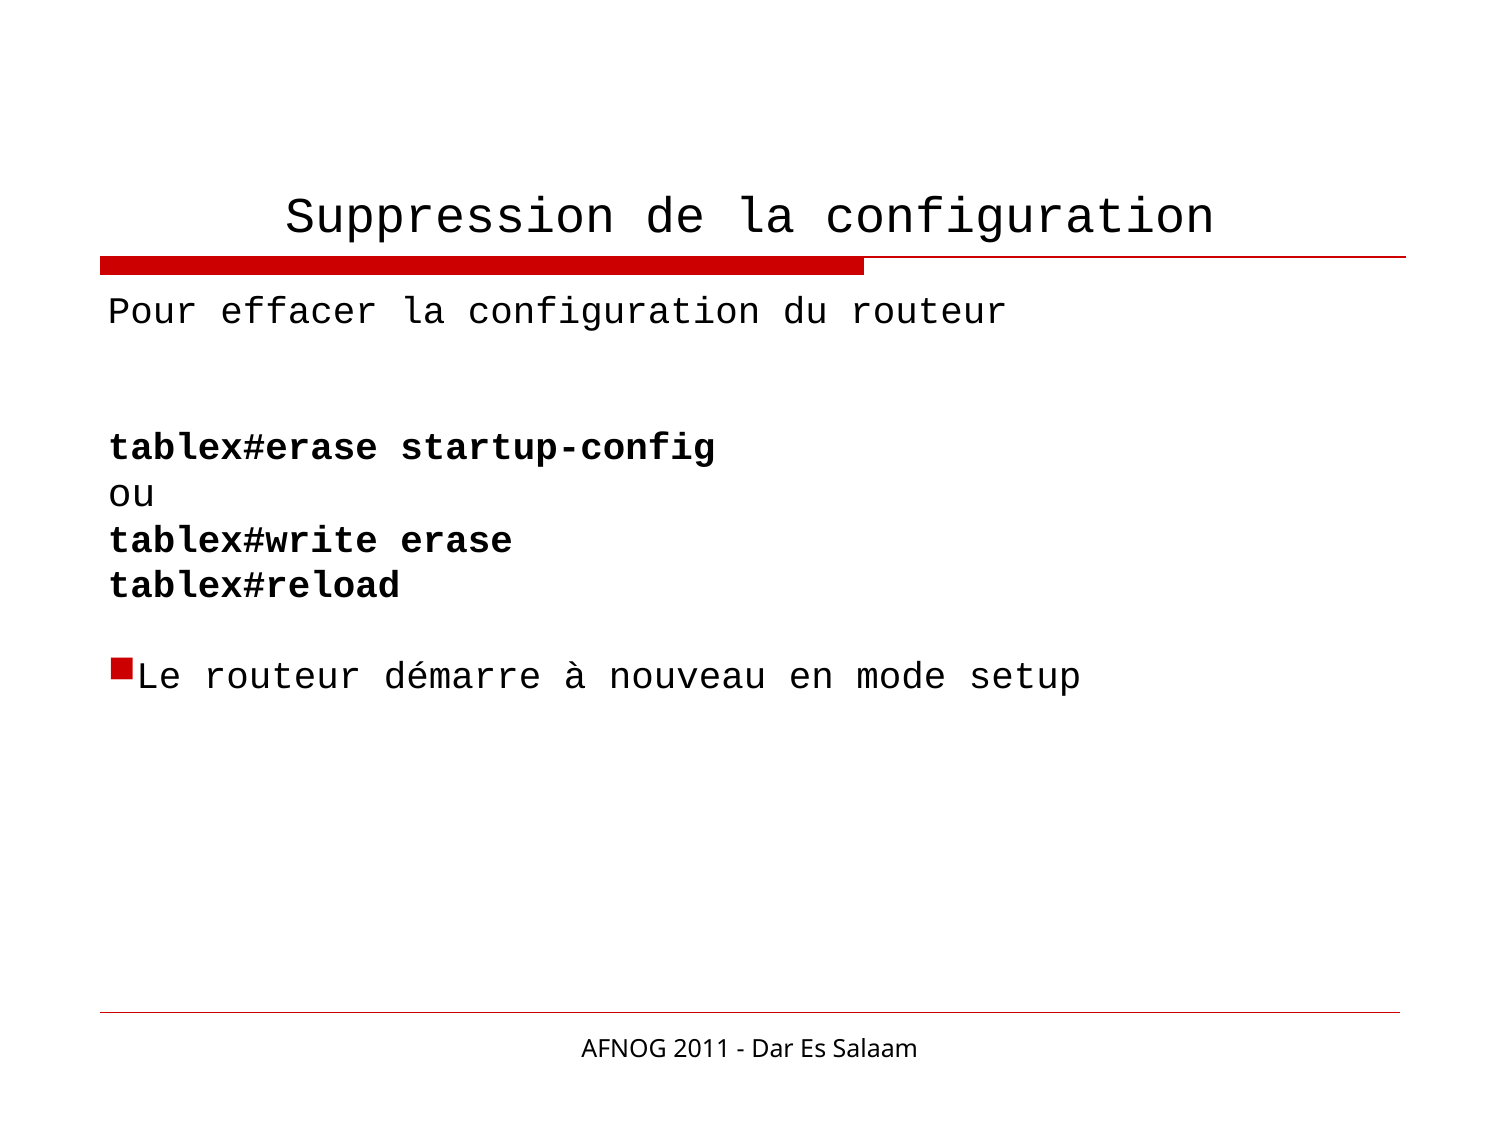

# Suppression de la configuration
Pour effacer la configuration du routeur
tablex#erase startup-config
ou
tablex#write erase
tablex#reload
Le routeur démarre à nouveau en mode setup
AFNOG 2011 - Dar Es Salaam